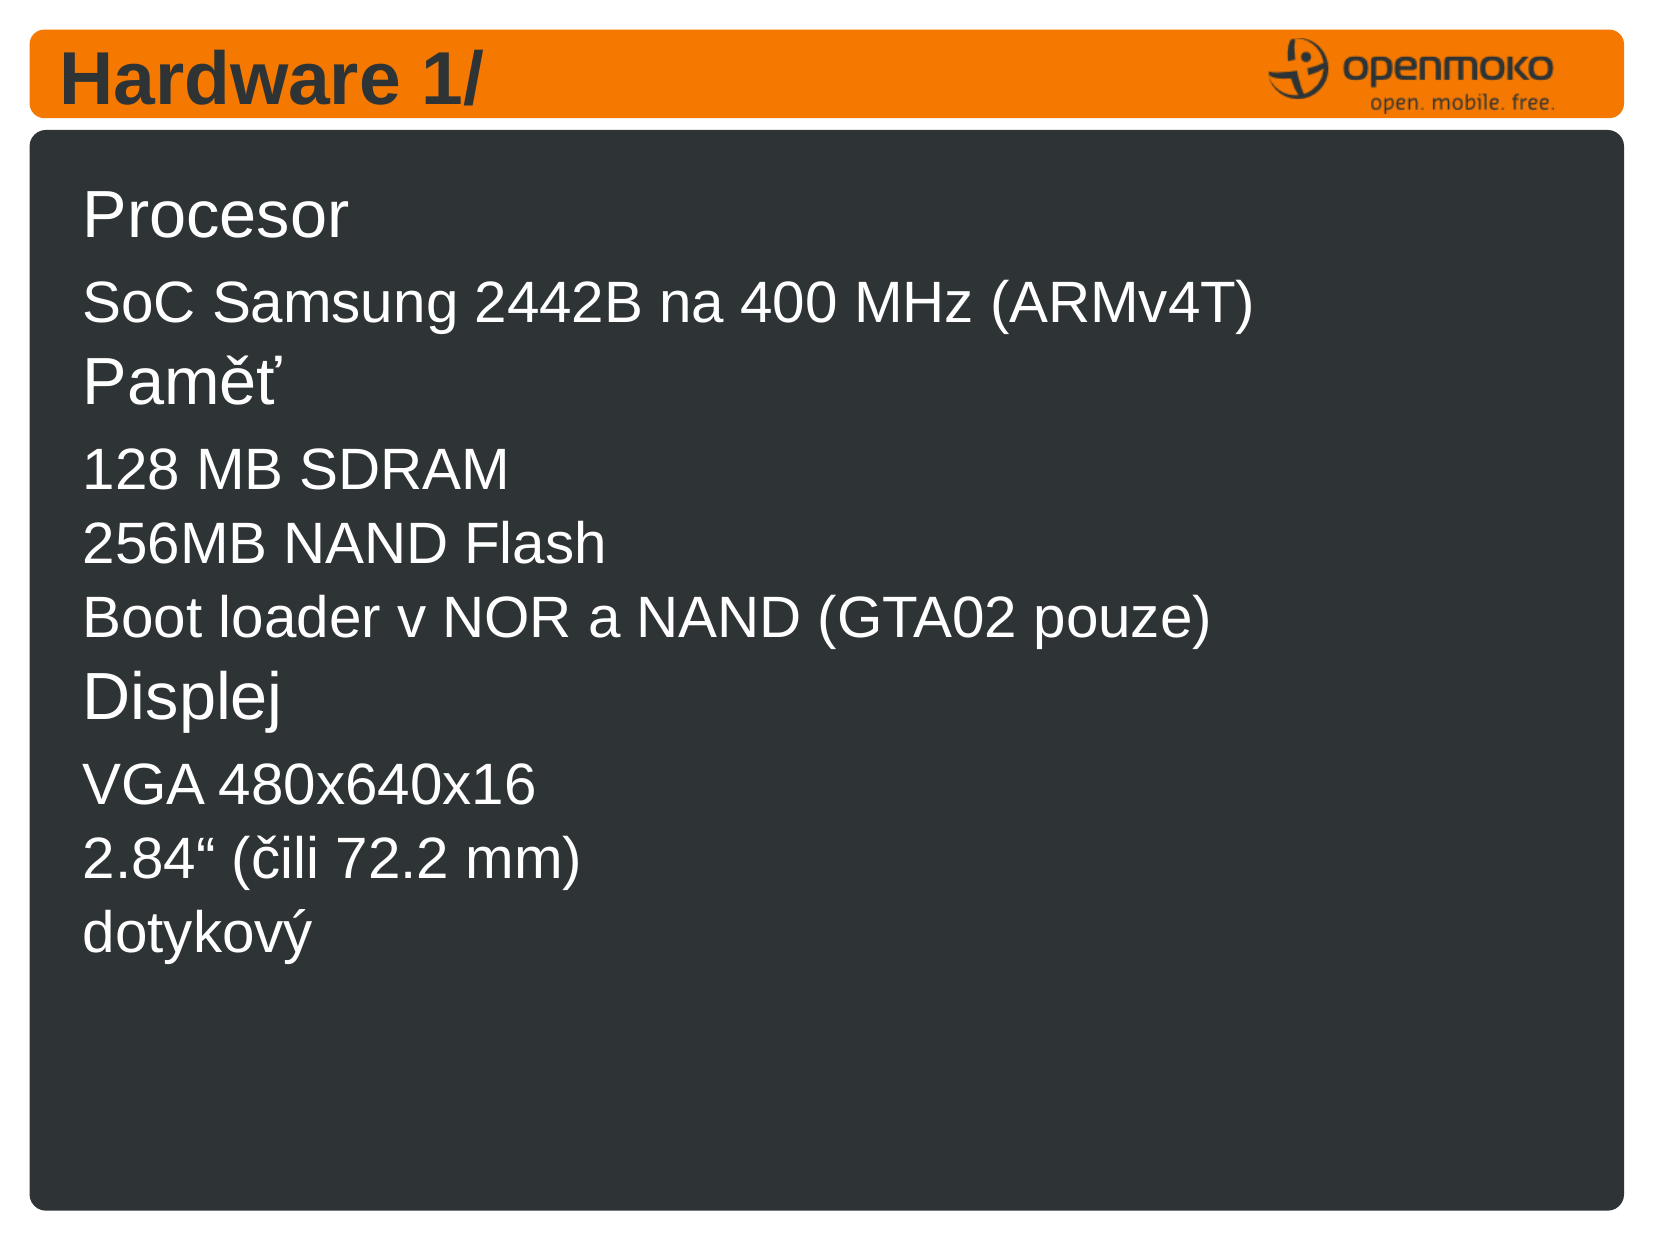

# Hardware 1/
Procesor
SoC Samsung 2442B na 400 MHz (ARMv4T)
Paměť
128 MB SDRAM
256MB NAND Flash
Boot loader v NOR a NAND (GTA02 pouze)
Displej
VGA 480x640x16
2.84“ (čili 72.2 mm)
dotykový